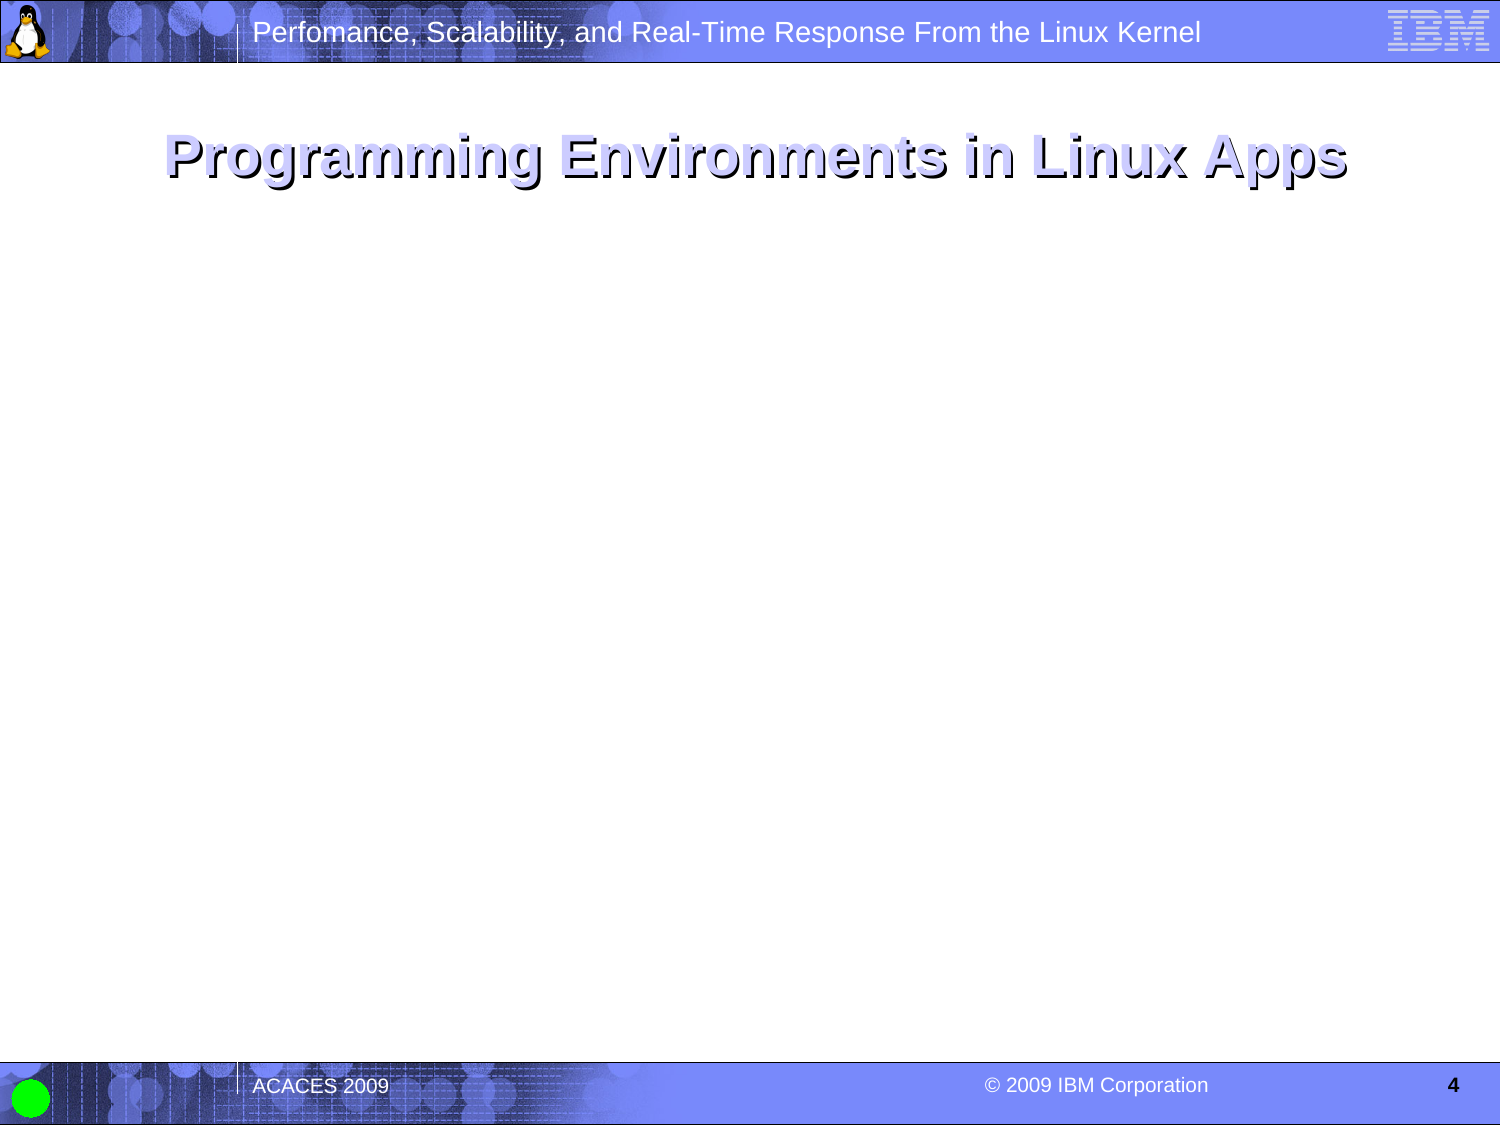

# Programming Environments in Linux Apps
4